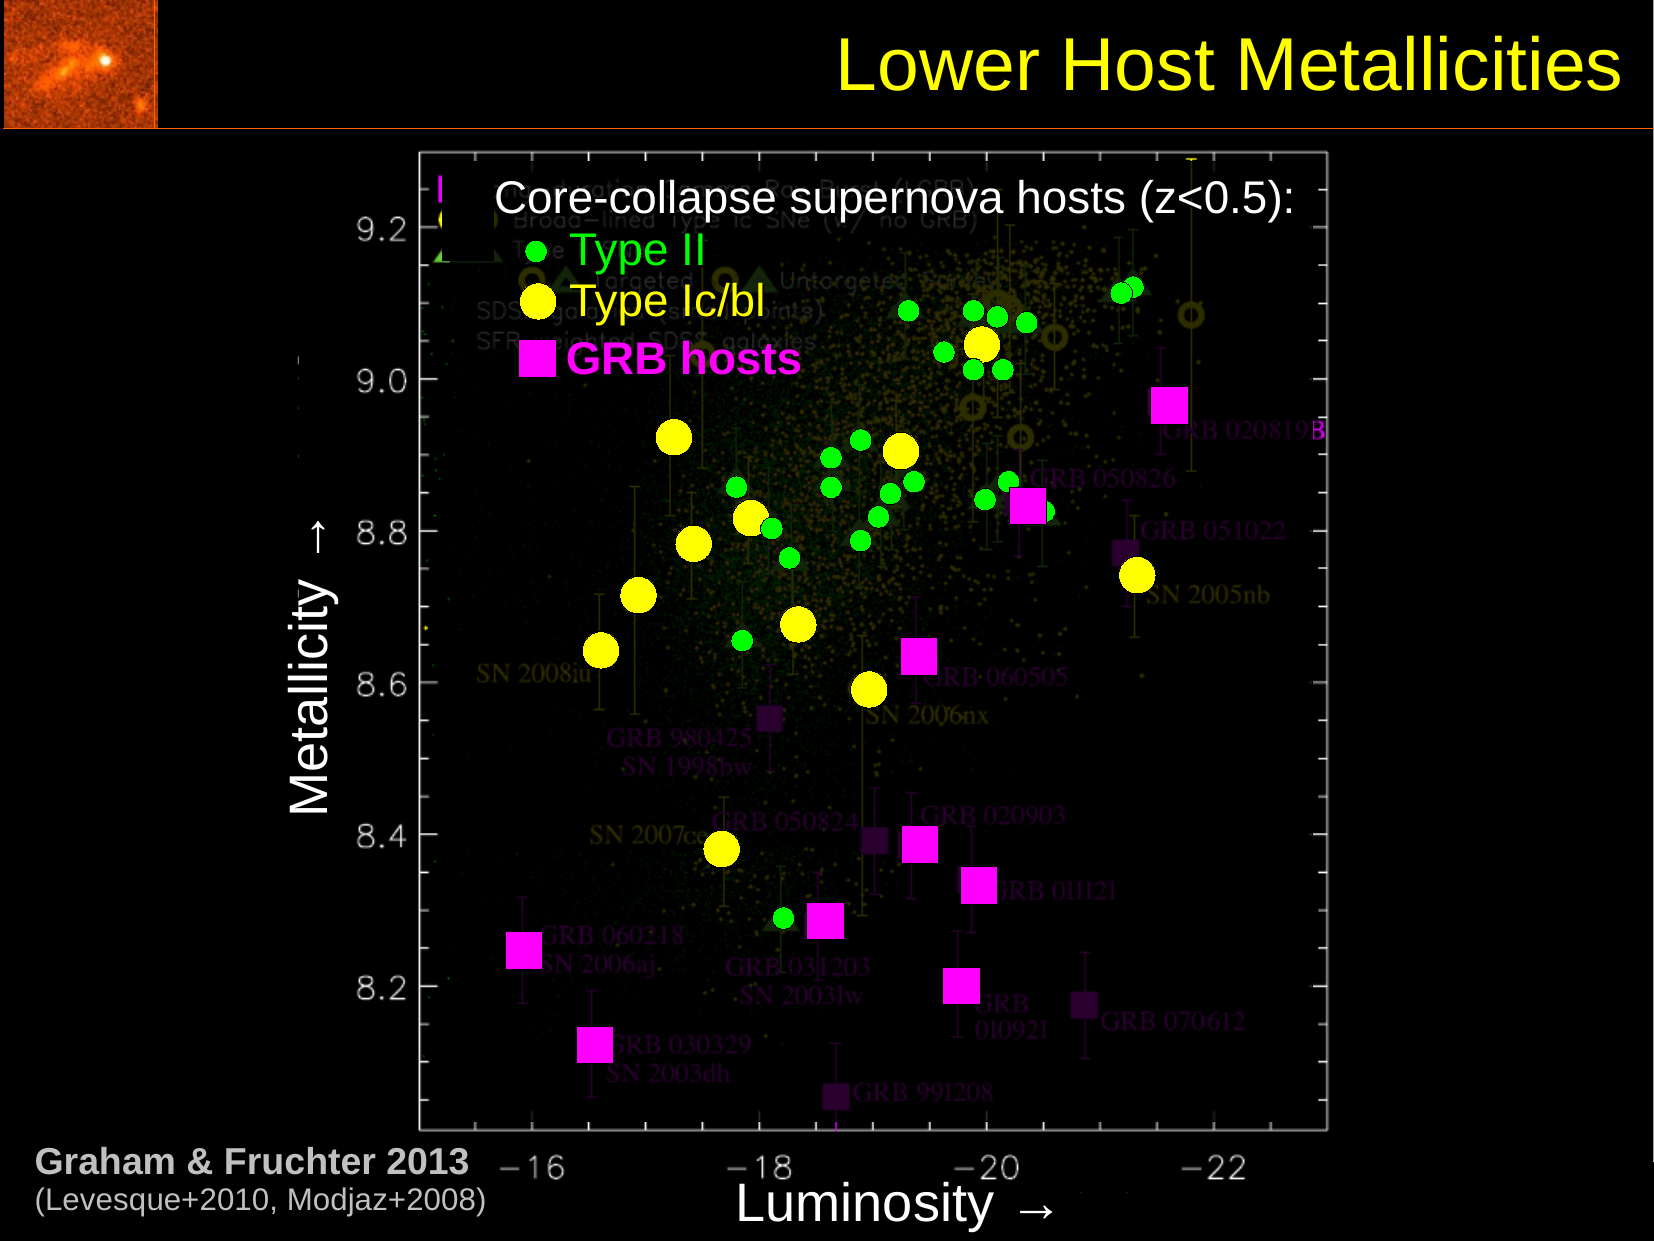

# Lower Host Metallicities
Core-collapse supernova hosts (z<0.5):
	Type II
	Type Ic/bl
GRB hosts
Metallicity →
Graham & Fruchter 2013
(Levesque+2010, Modjaz+2008)
Luminosity →
2014-11-12
42